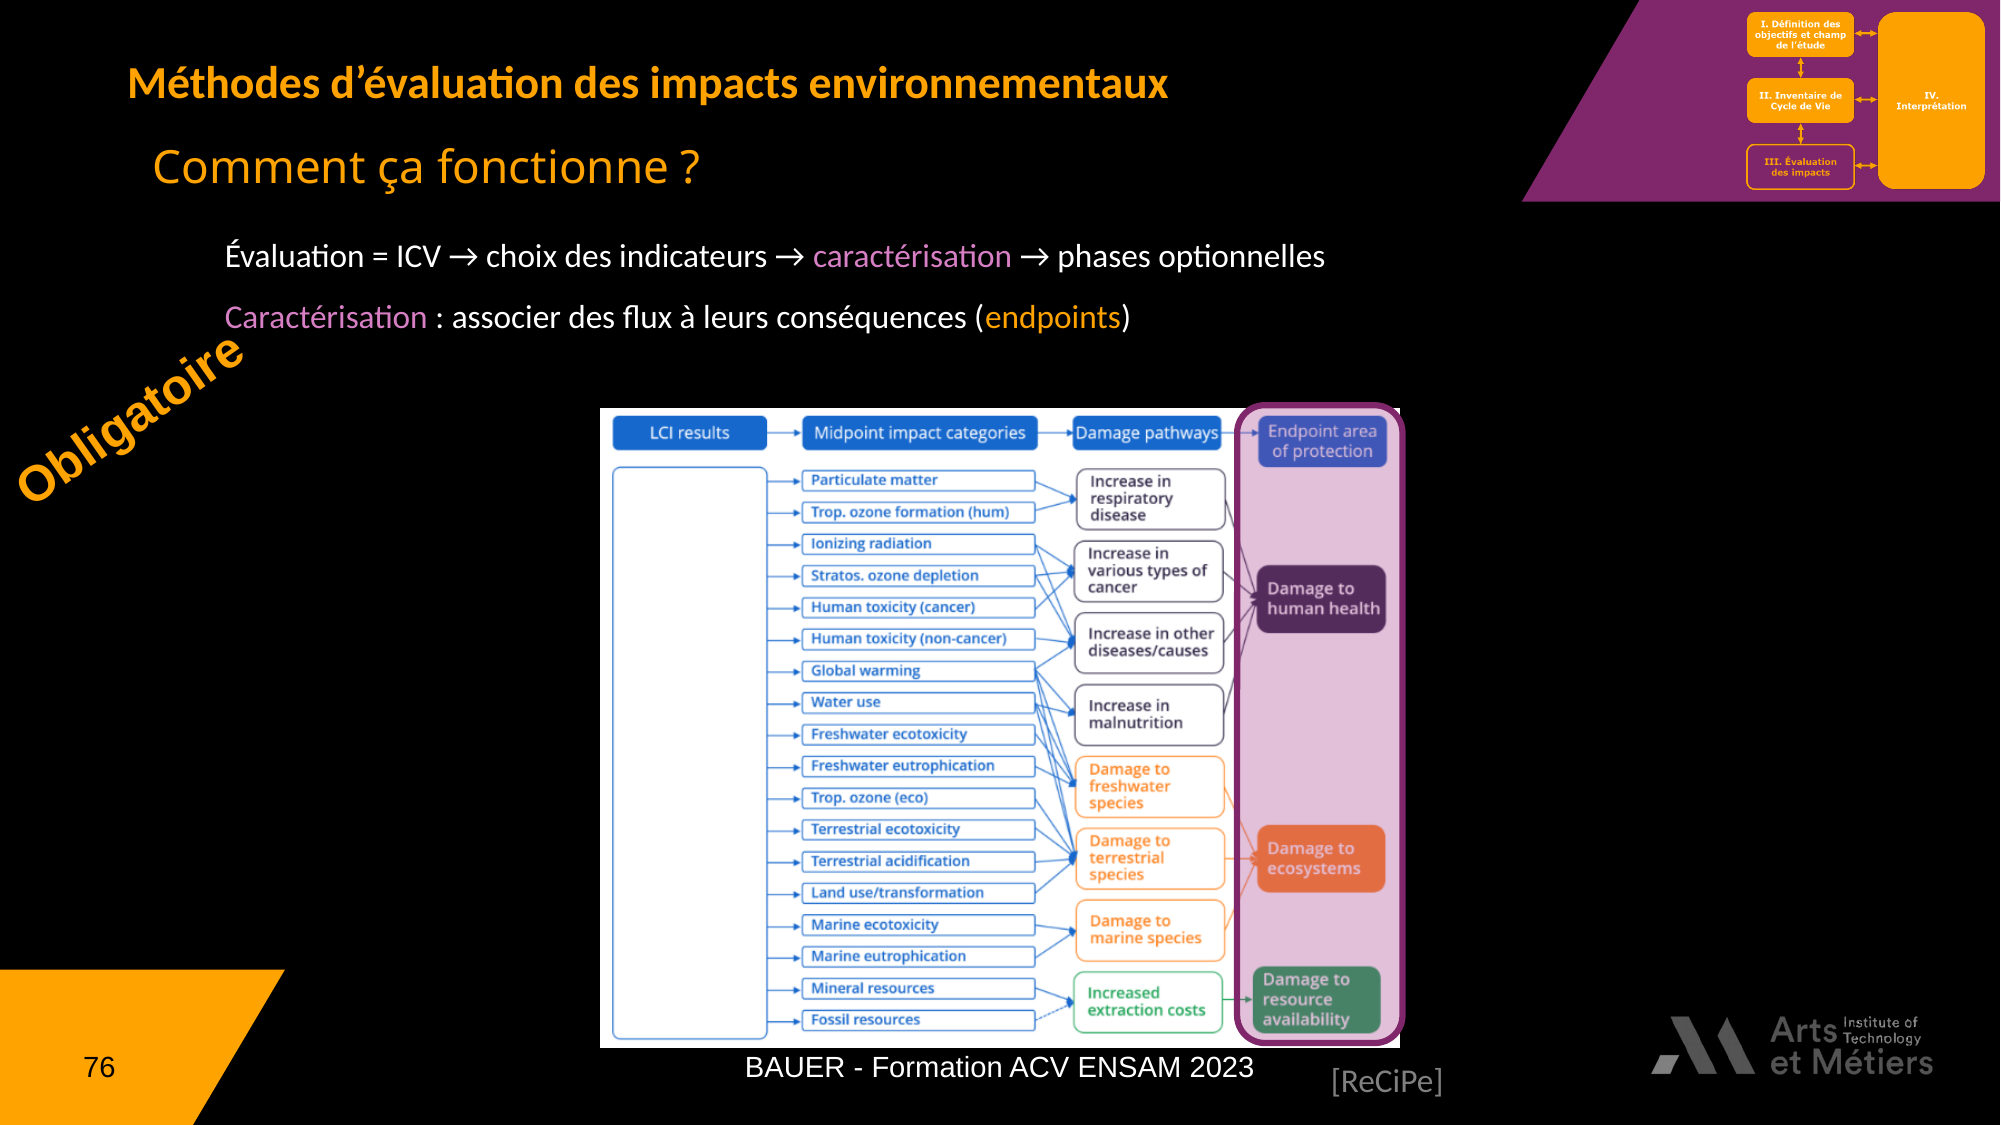

# Méthodes d’évaluation des impacts environnementaux
Comment ça fonctionne ?
Évaluation = ICV → choix des indicateurs → caractérisation → phases optionnelles
Caractérisation : associer des flux à leurs conséquences (endpoints)
Obligatoire
[ReCiPe]